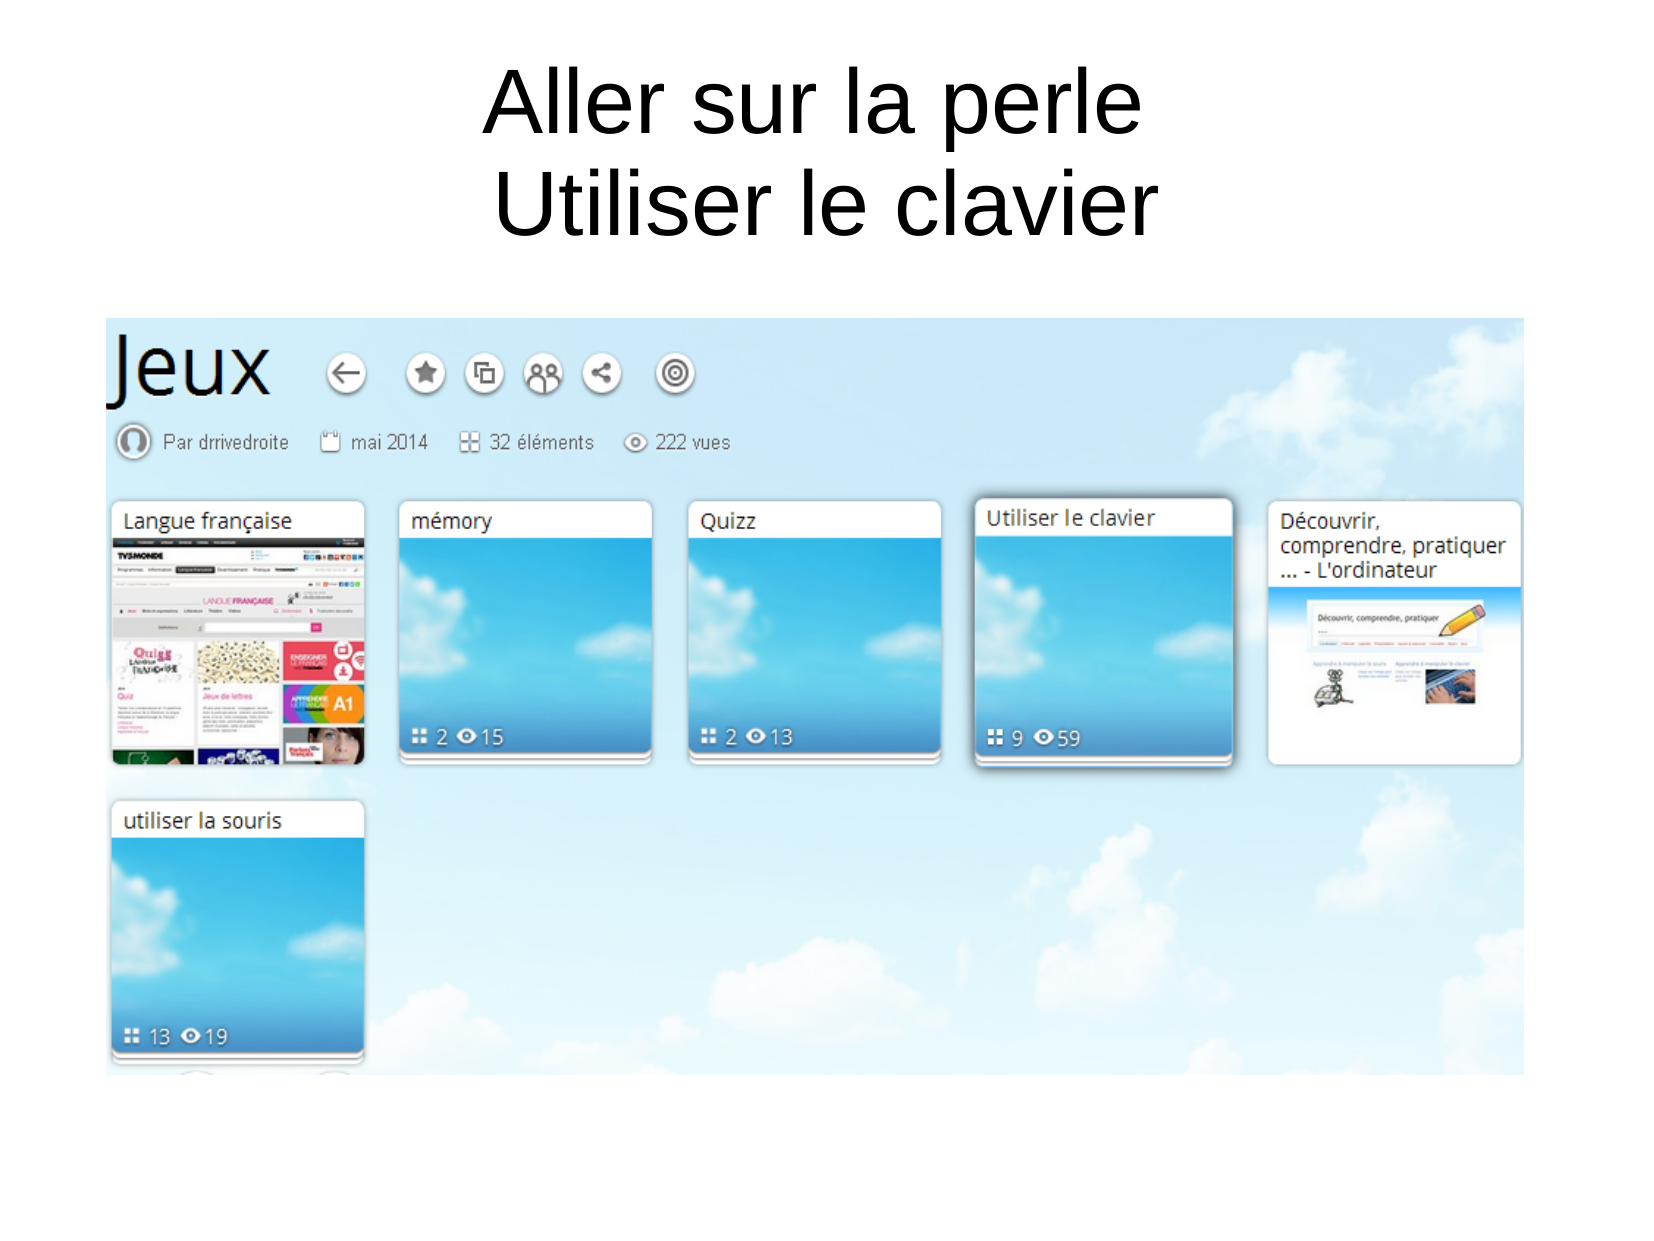

# Aller sur la perle Utiliser le clavier